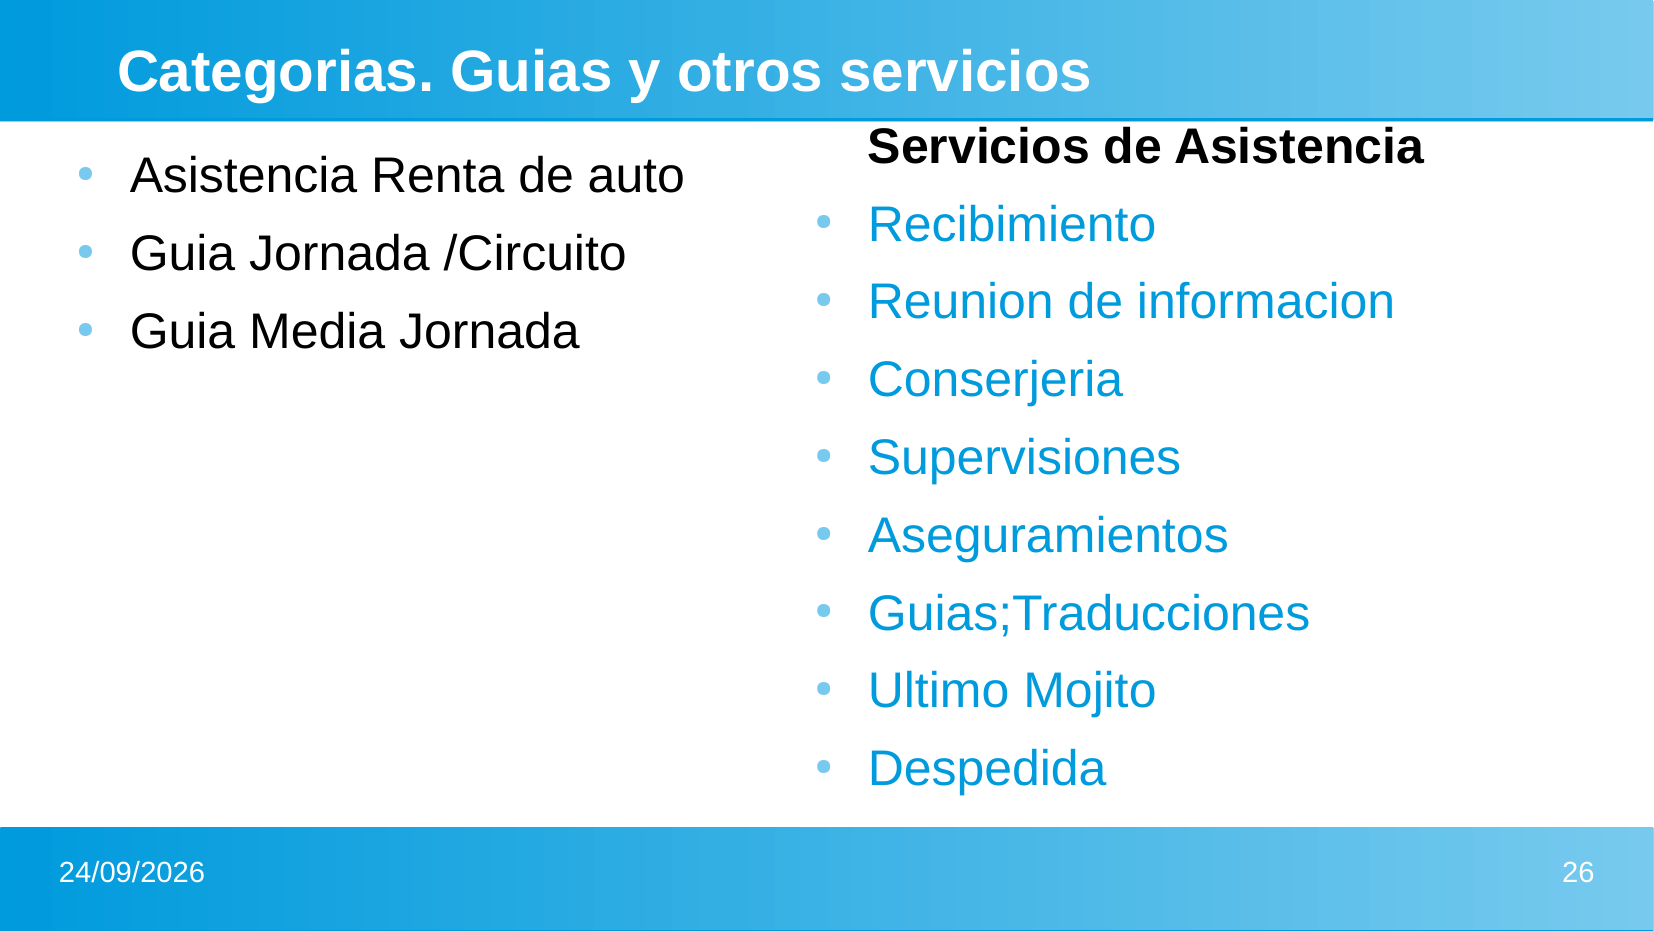

# Categorias. Guias y otros servicios
Servicios de Asistencia
Recibimiento
Reunion de informacion
Conserjeria
Supervisiones
Aseguramientos
Guias;Traducciones
Ultimo Mojito
Despedida
Asistencia Renta de auto
Guia Jornada /Circuito
Guia Media Jornada
26